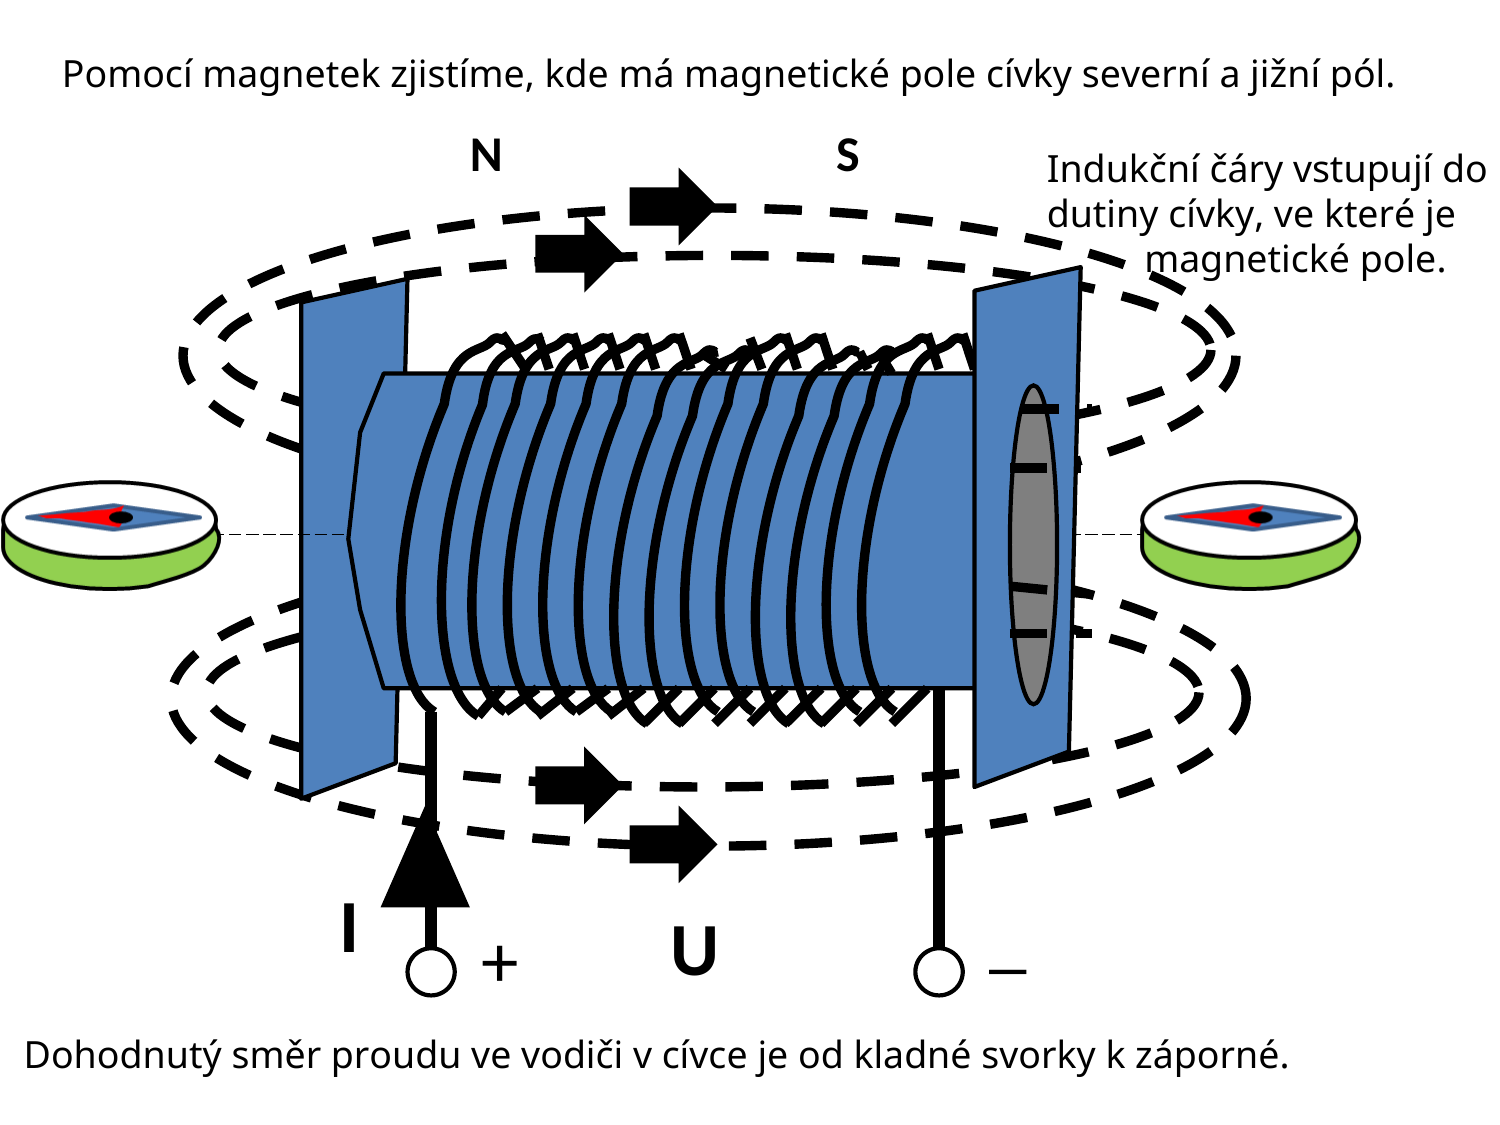

Pomocí magnetek zjistíme, kde má magnetické pole cívky severní a jižní pól.
N
S
Indukční čáry vstupují do
dutiny cívky, ve které je
 magnetické pole.
I
_
U
+
Dohodnutý směr proudu ve vodiči v cívce je od kladné svorky k záporné.